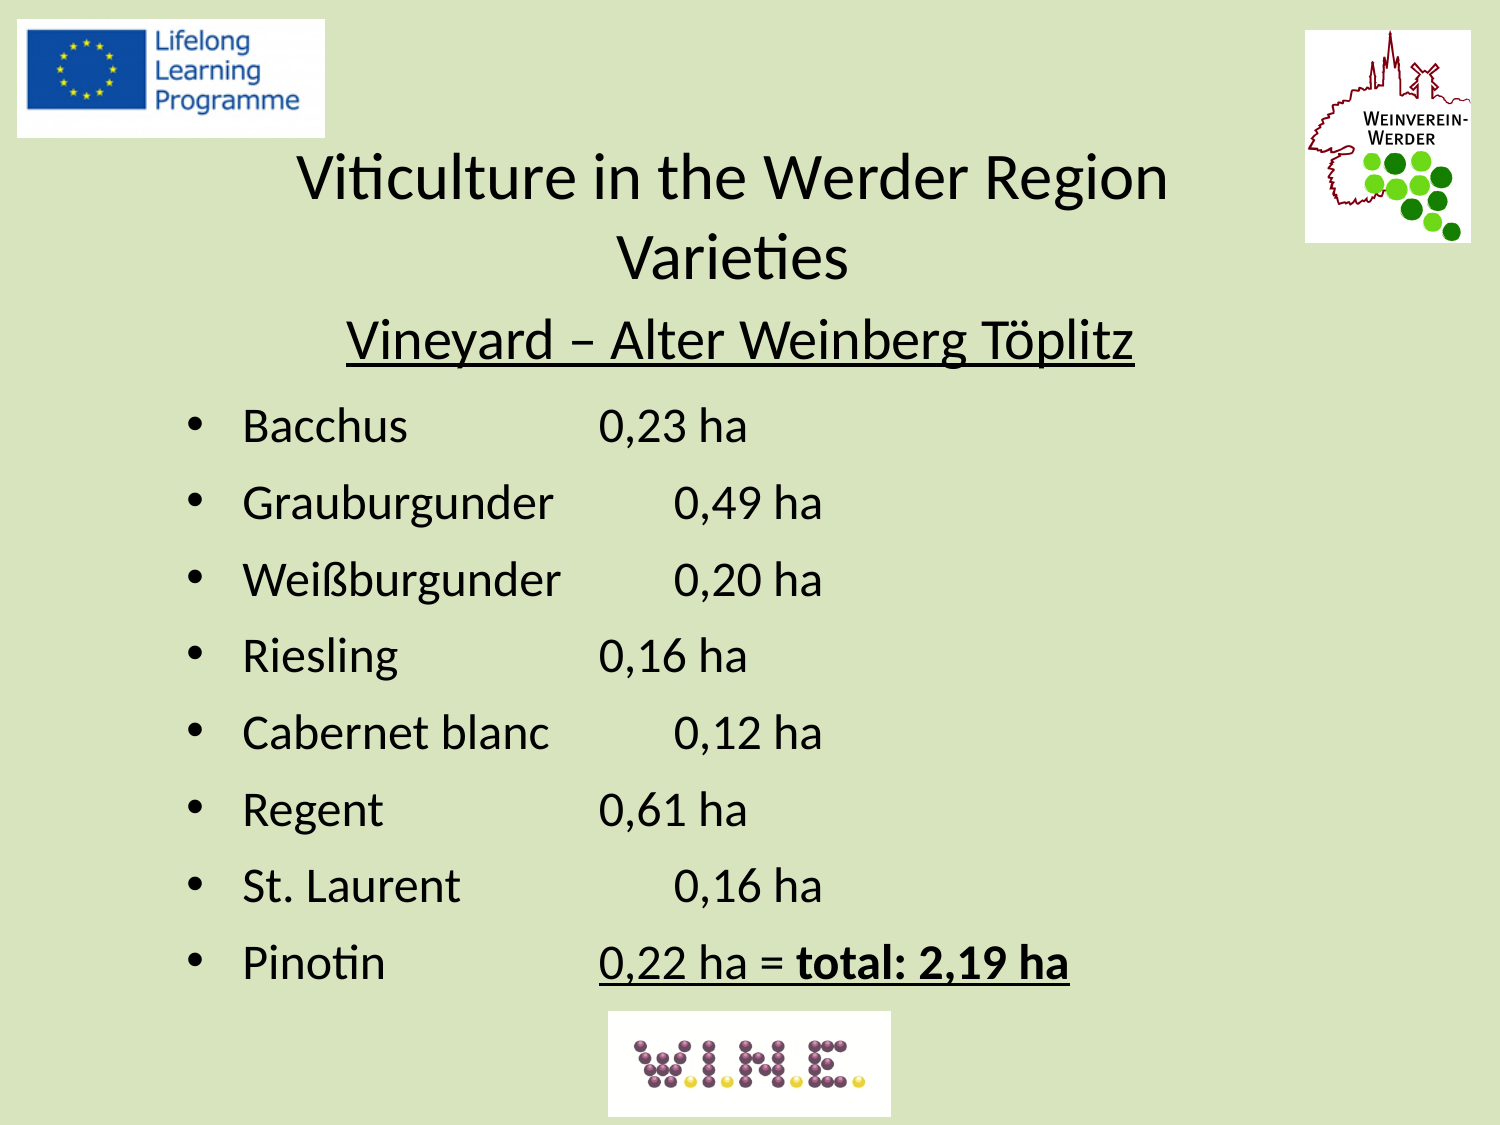

Viticulture in the Werder Region
Varieties
 Vineyard – Alter Weinberg Töplitz
Bacchus			0,23 ha
Grauburgunder		0,49 ha
Weißburgunder		0,20 ha
Riesling			0,16 ha
Cabernet blanc		0,12 ha
Regent			0,61 ha
St. Laurent			0,16 ha
Pinotin			0,22 ha = total: 2,19 ha